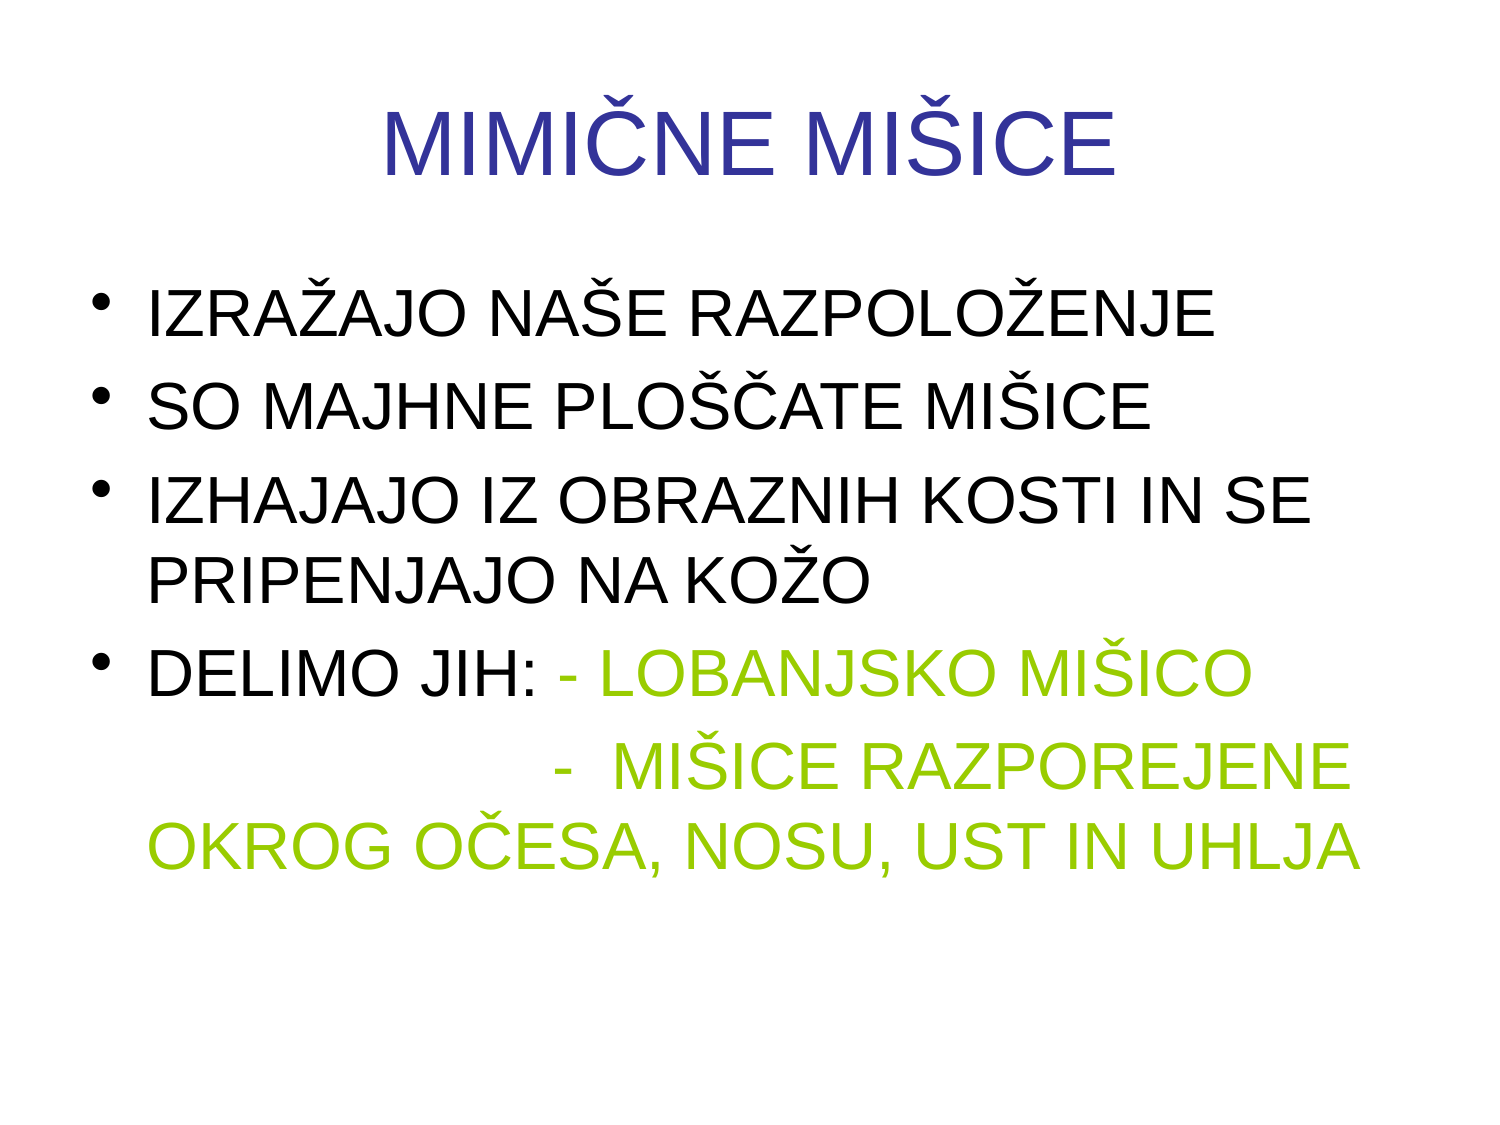

# MIMIČNE MIŠICE
IZRAŽAJO NAŠE RAZPOLOŽENJE
SO MAJHNE PLOŠČATE MIŠICE
IZHAJAJO IZ OBRAZNIH KOSTI IN SE PRIPENJAJO NA KOŽO
DELIMO JIH: - LOBANJSKO MIŠICO
 - MIŠICE RAZPOREJENE OKROG OČESA, NOSU, UST IN UHLJA